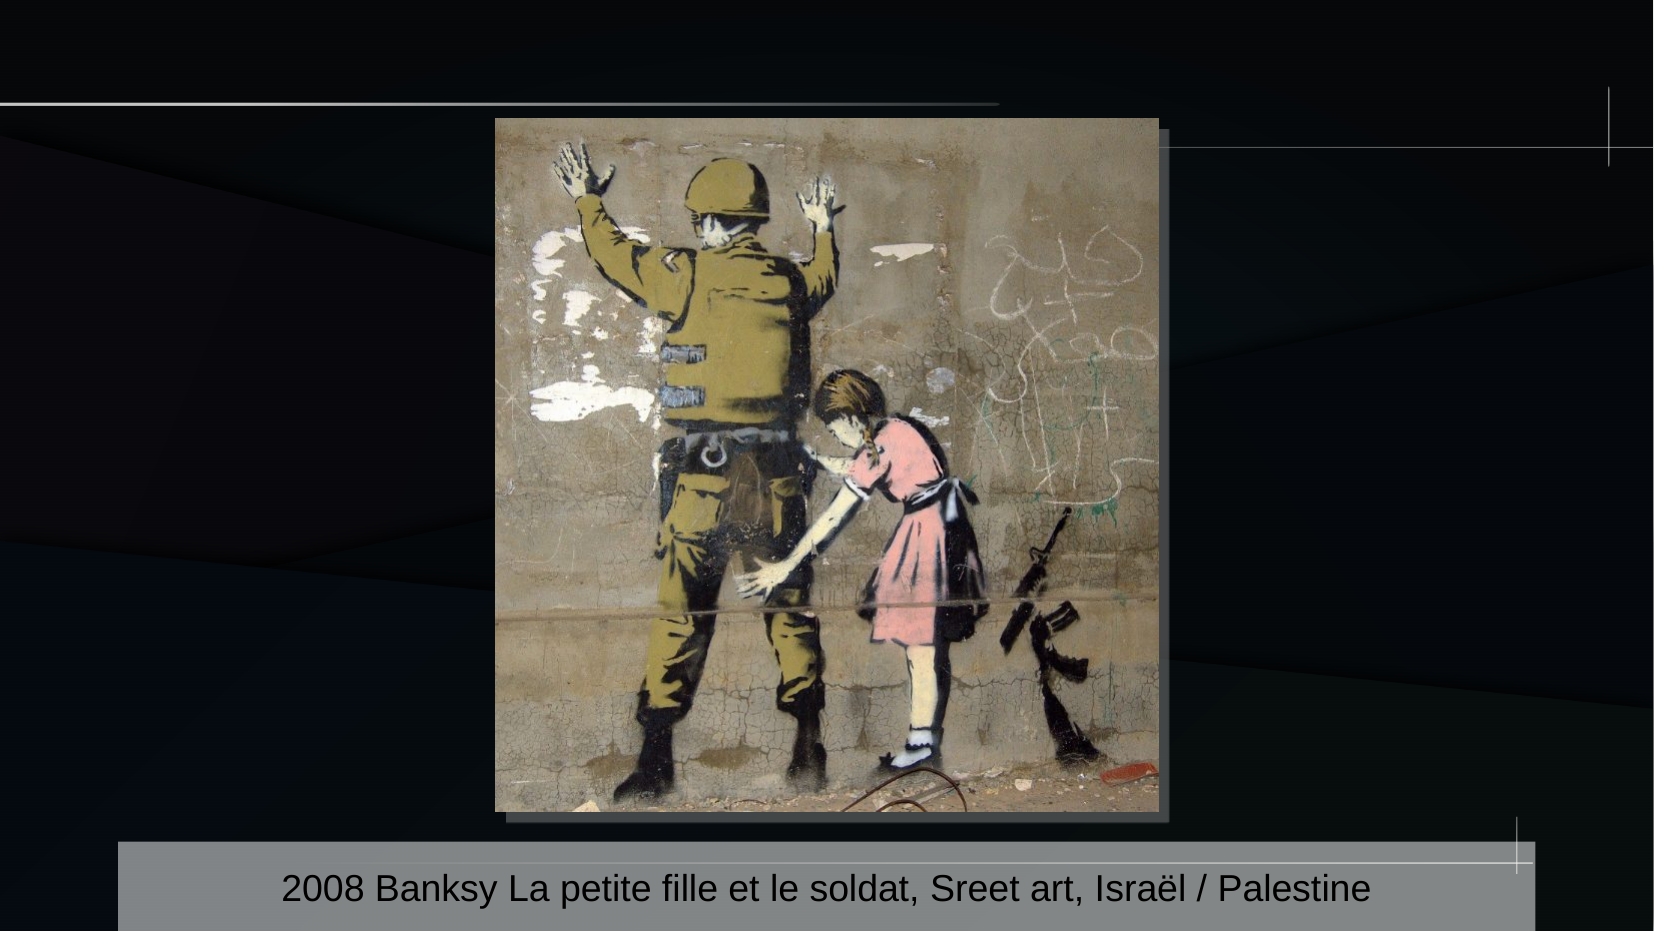

2008 Banksy La petite fille et le soldat, Sreet art, Israël / Palestine